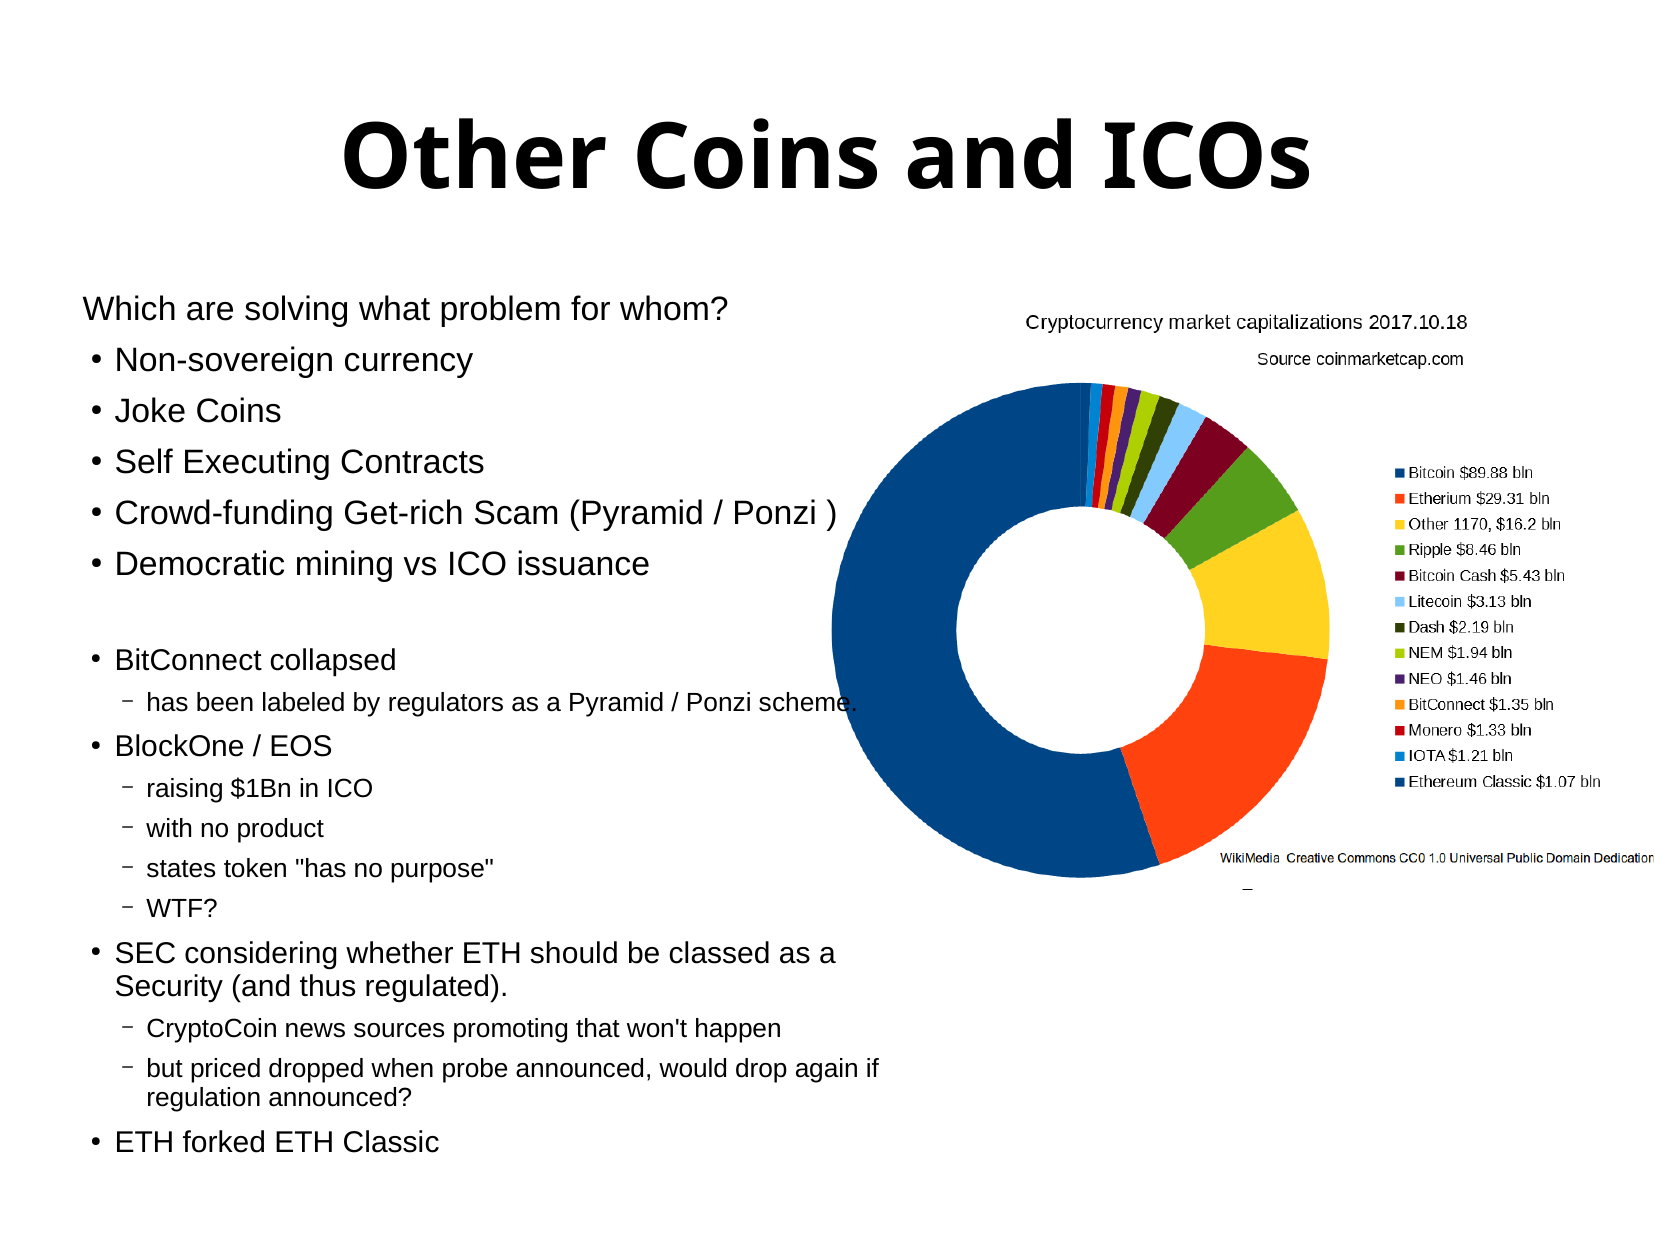

# Other Coins and ICOs
Which are solving what problem for whom?
Non-sovereign currency
Joke Coins
Self Executing Contracts
Crowd-funding Get-rich Scam (Pyramid / Ponzi )
Democratic mining vs ICO issuance
BitConnect collapsed
has been labeled by regulators as a Pyramid / Ponzi scheme.
BlockOne / EOS
raising $1Bn in ICO
with no product
states token "has no purpose"
WTF?
SEC considering whether ETH should be classed as a Security (and thus regulated).
CryptoCoin news sources promoting that won't happen
but priced dropped when probe announced, would drop again if regulation announced?
ETH forked ETH Classic